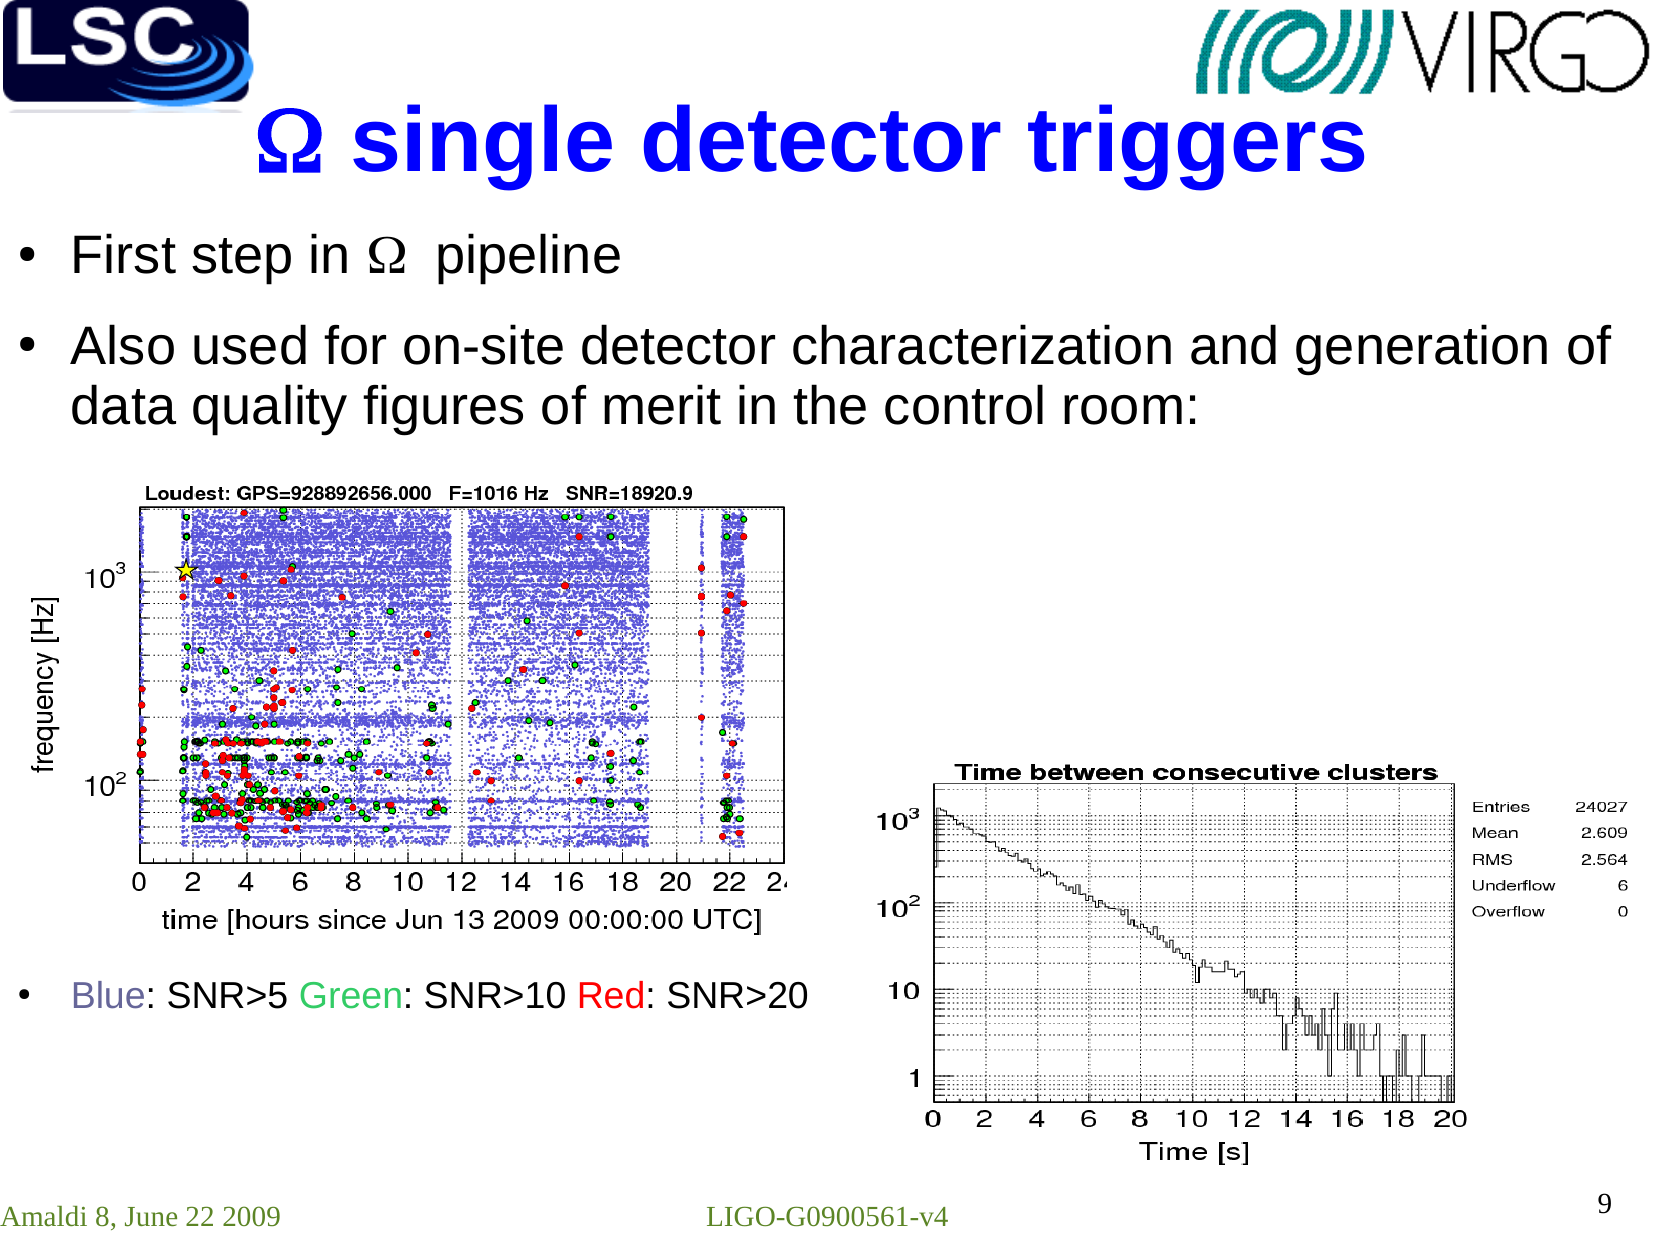

#  single detector triggers
First step in  pipeline
Also used for on-site detector characterization and generation of data quality figures of merit in the control room:
Blue: SNR>5 Green: SNR>10 Red: SNR>20
9